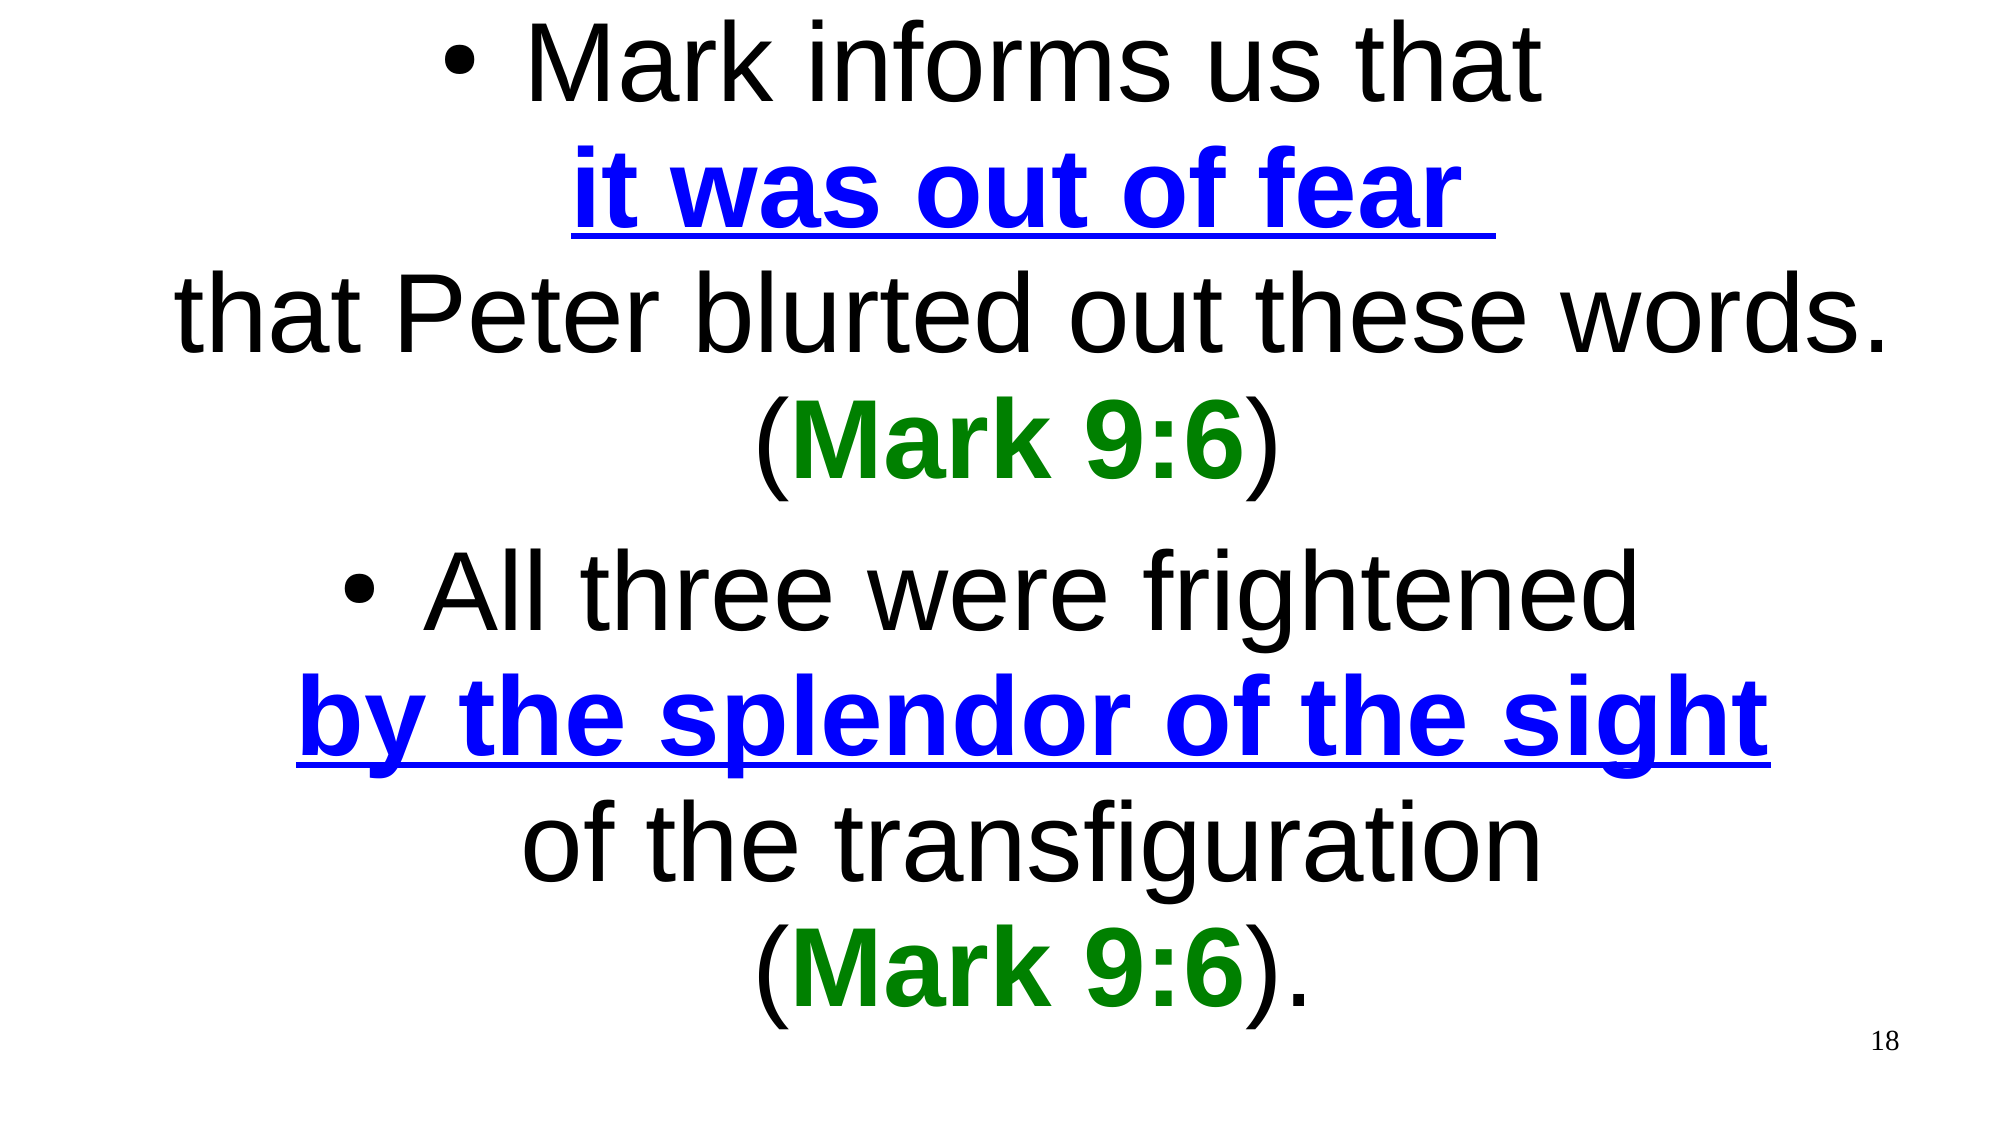

# Mark informs us that it was out of fear that Peter blurted out these words. (Mark 9:6)
 All three were frightened
by the splendor of the sight
 of the transfiguration
(Mark 9:6).
18